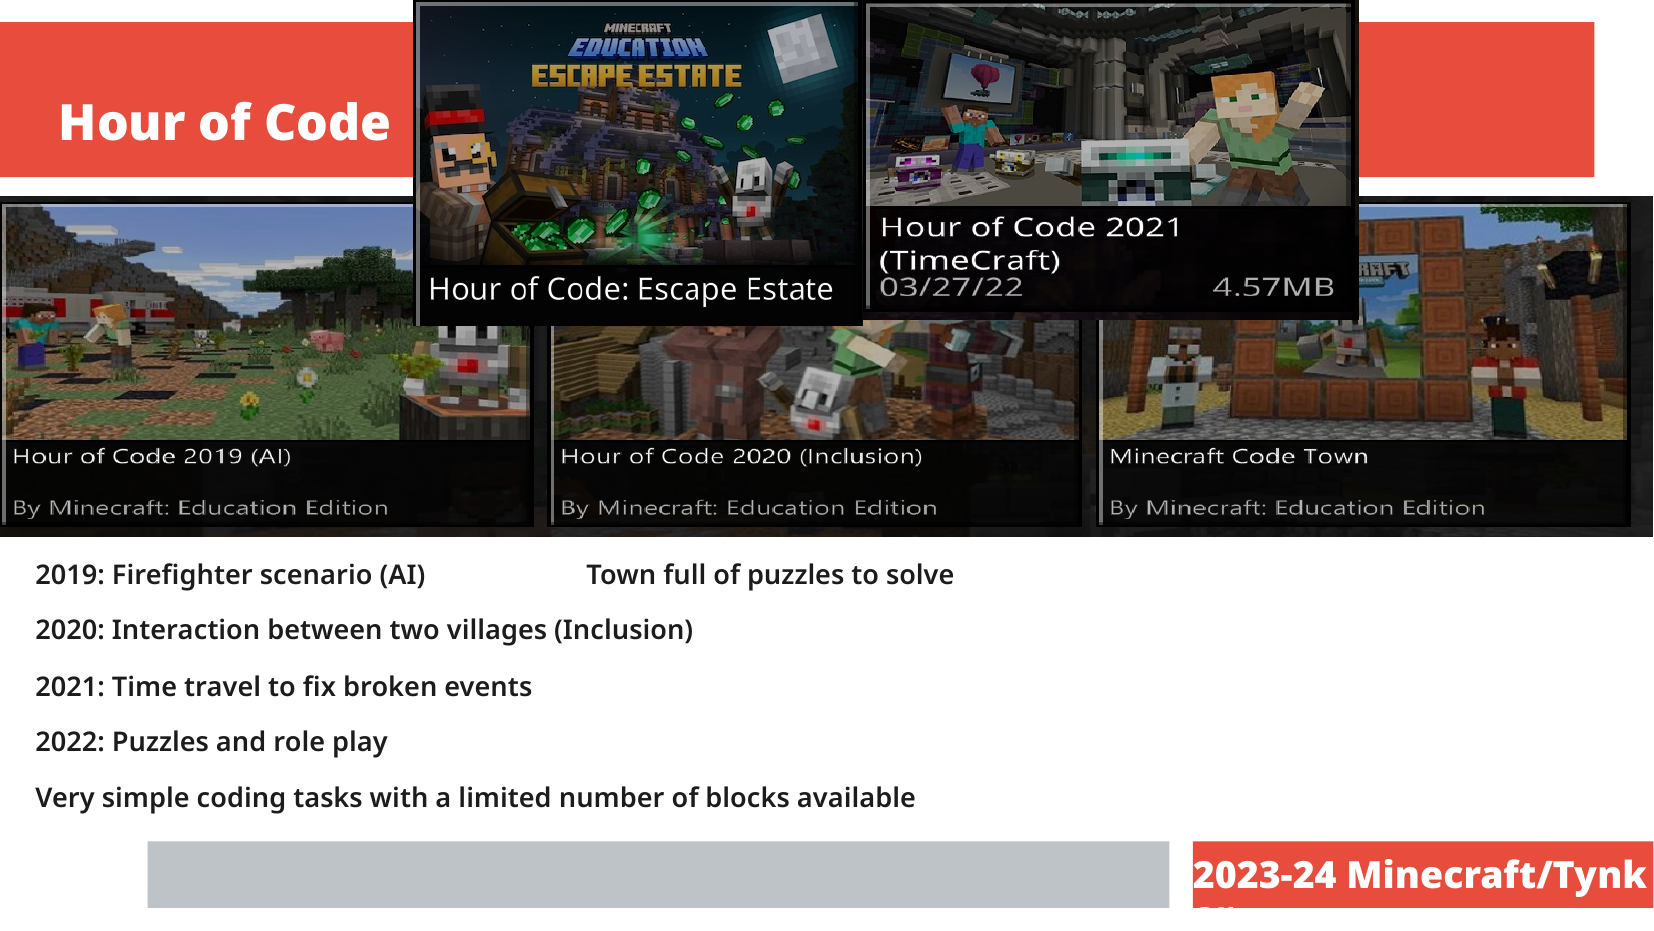

# Hour of Code
2019: Firefighter scenario (AI) 	 	 	 Town full of puzzles to solve
2020: Interaction between two villages (Inclusion)
2021: Time travel to fix broken events
2022: Puzzles and role play
Very simple coding tasks with a limited number of blocks available
2023-24 Minecraft/Tynker